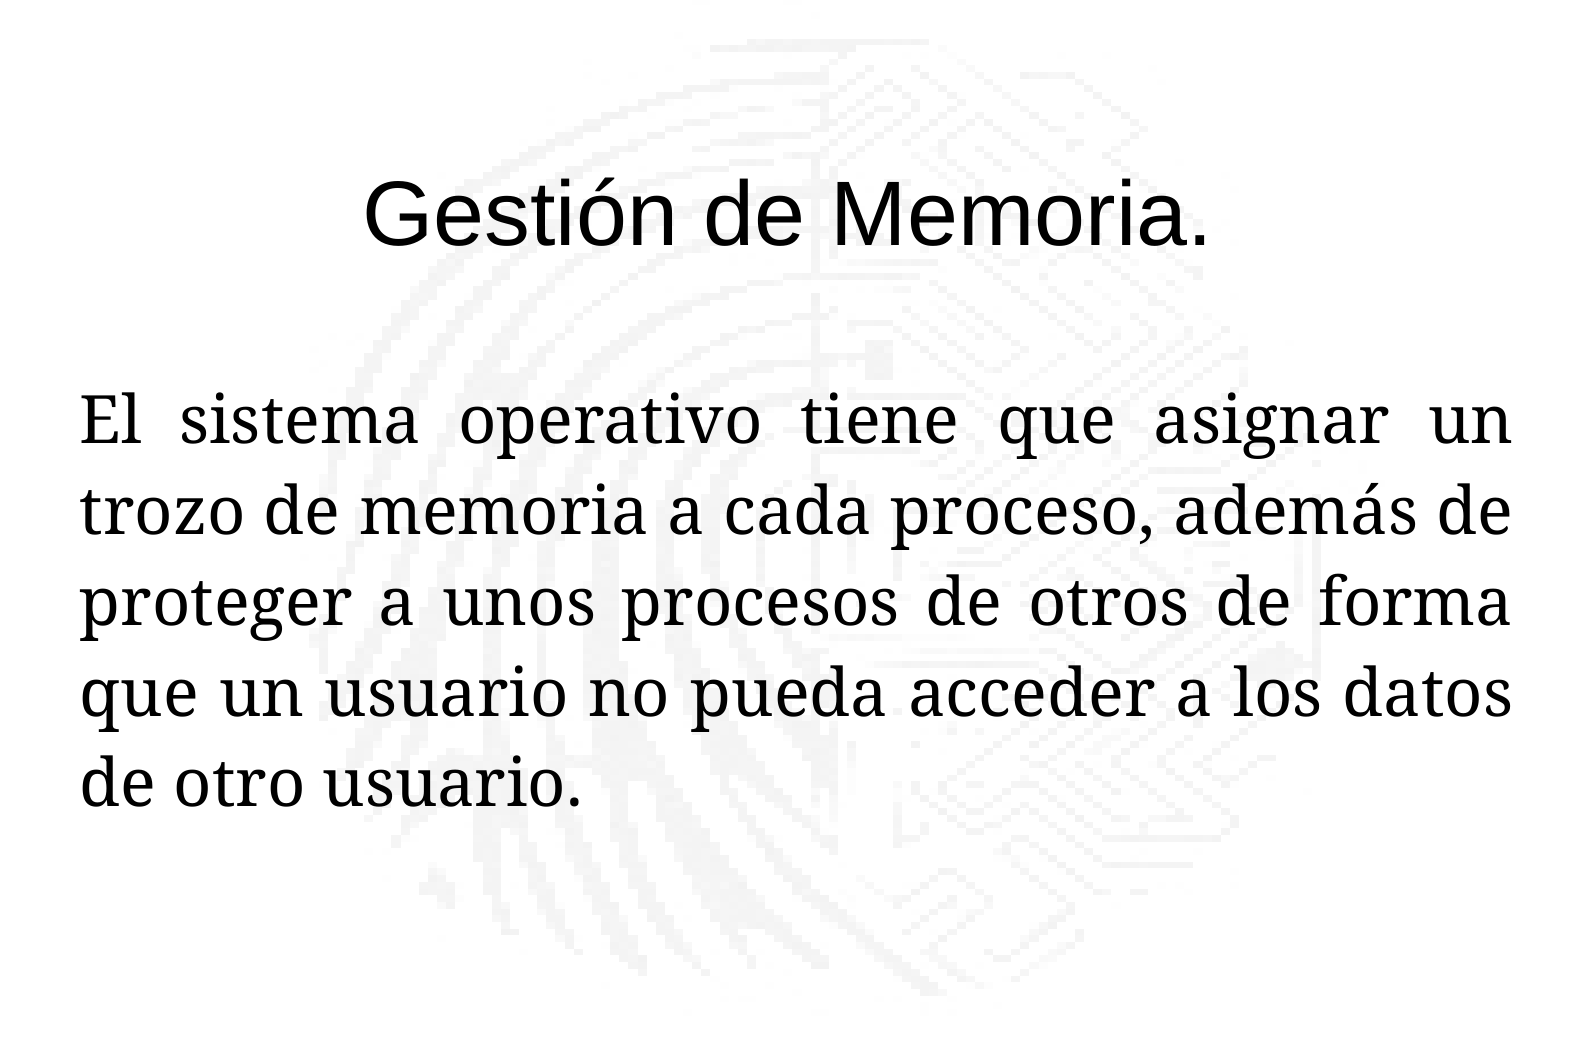

# Gestión de Memoria.
El sistema operativo tiene que asignar un trozo de memoria a cada proceso, además de proteger a unos procesos de otros de forma que un usuario no pueda acceder a los datos de otro usuario.